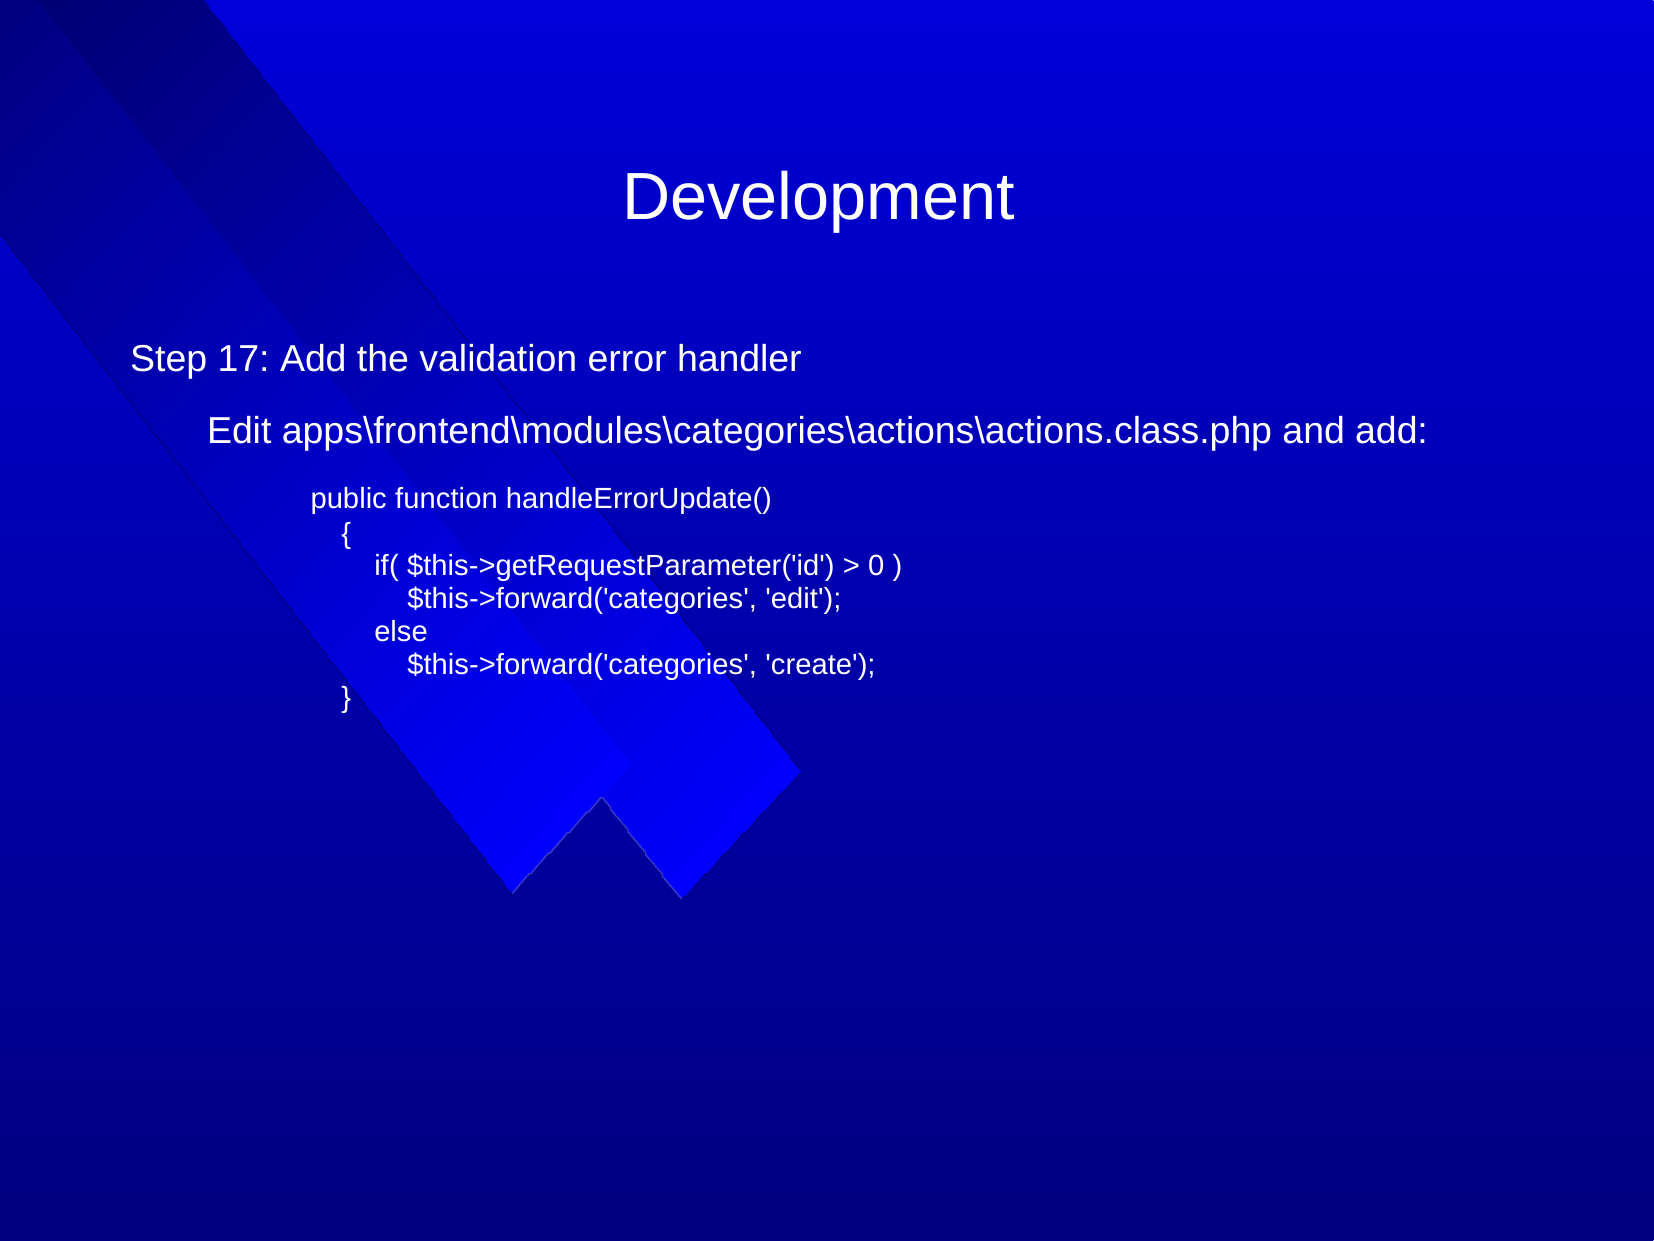

# Development
Step 17: Add the validation error handler
Edit apps\frontend\modules\categories\actions\actions.class.php and add:
 public function handleErrorUpdate()
 {
 if( $this->getRequestParameter('id') > 0 )
 $this->forward('categories', 'edit');
 else
 $this->forward('categories', 'create');
 }